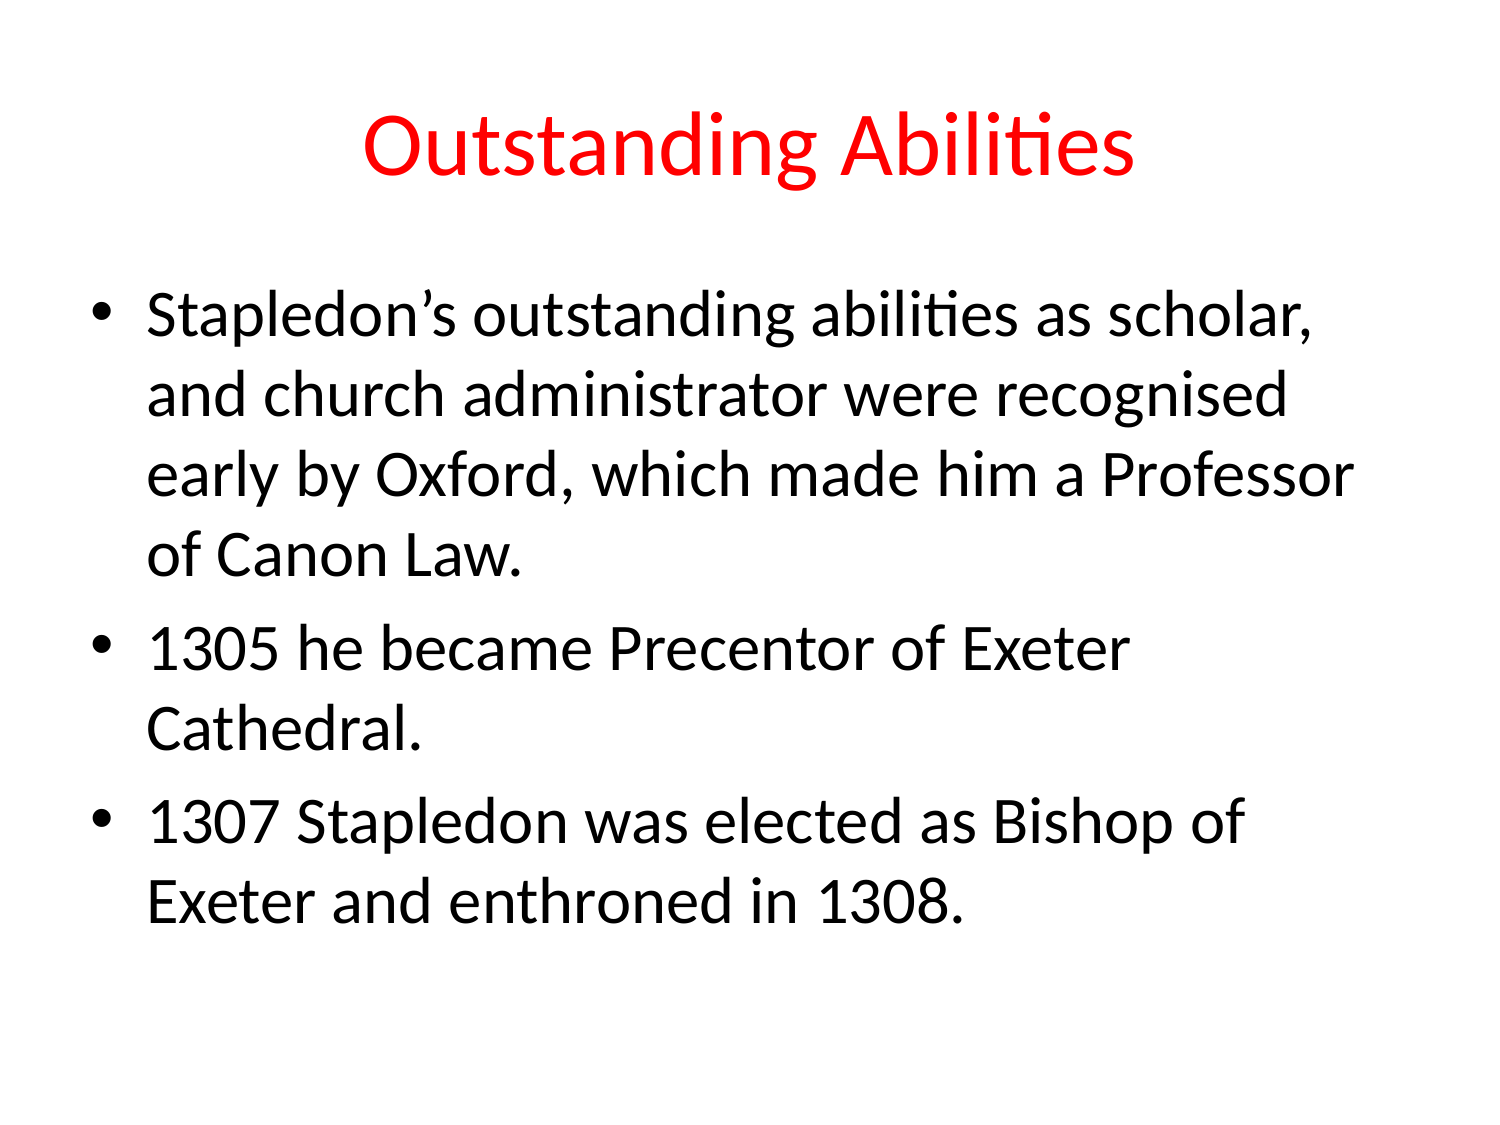

# Outstanding Abilities
Stapledon’s outstanding abilities as scholar, and church administrator were recognised early by Oxford, which made him a Professor of Canon Law.
1305 he became Precentor of Exeter Cathedral.
1307 Stapledon was elected as Bishop of Exeter and enthroned in 1308.